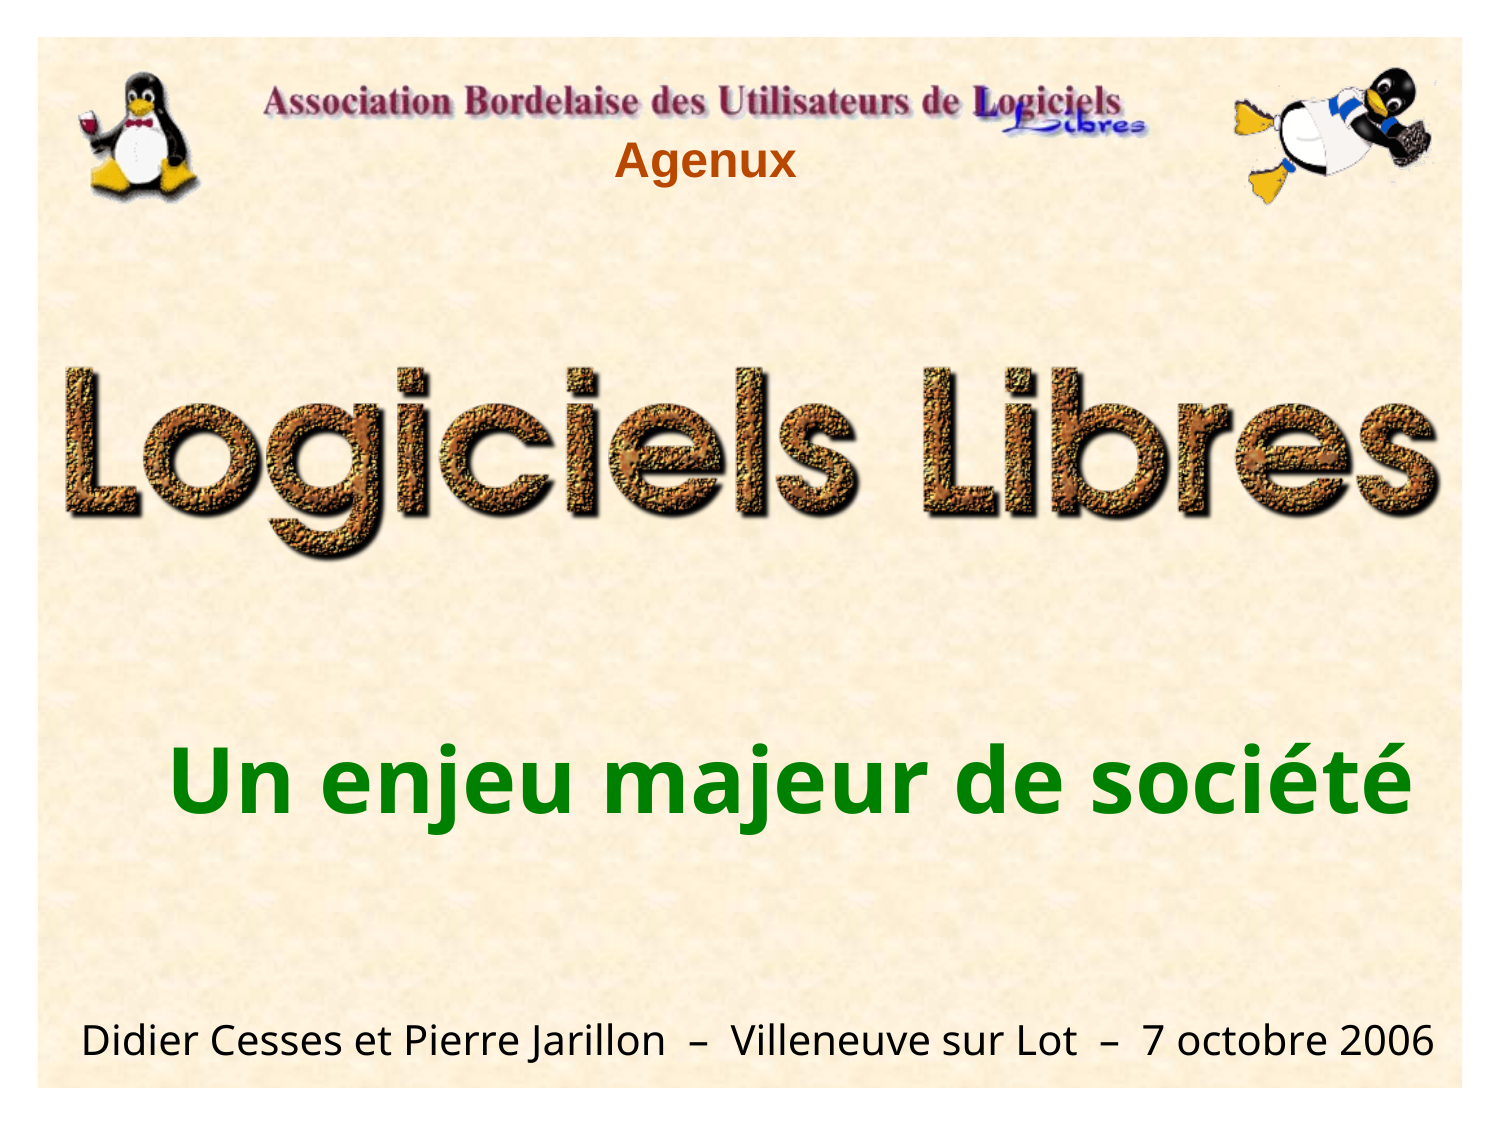

Agenux
Un enjeu majeur de société
 Didier Cesses et Pierre Jarillon – Villeneuve sur Lot – 7 octobre 2006